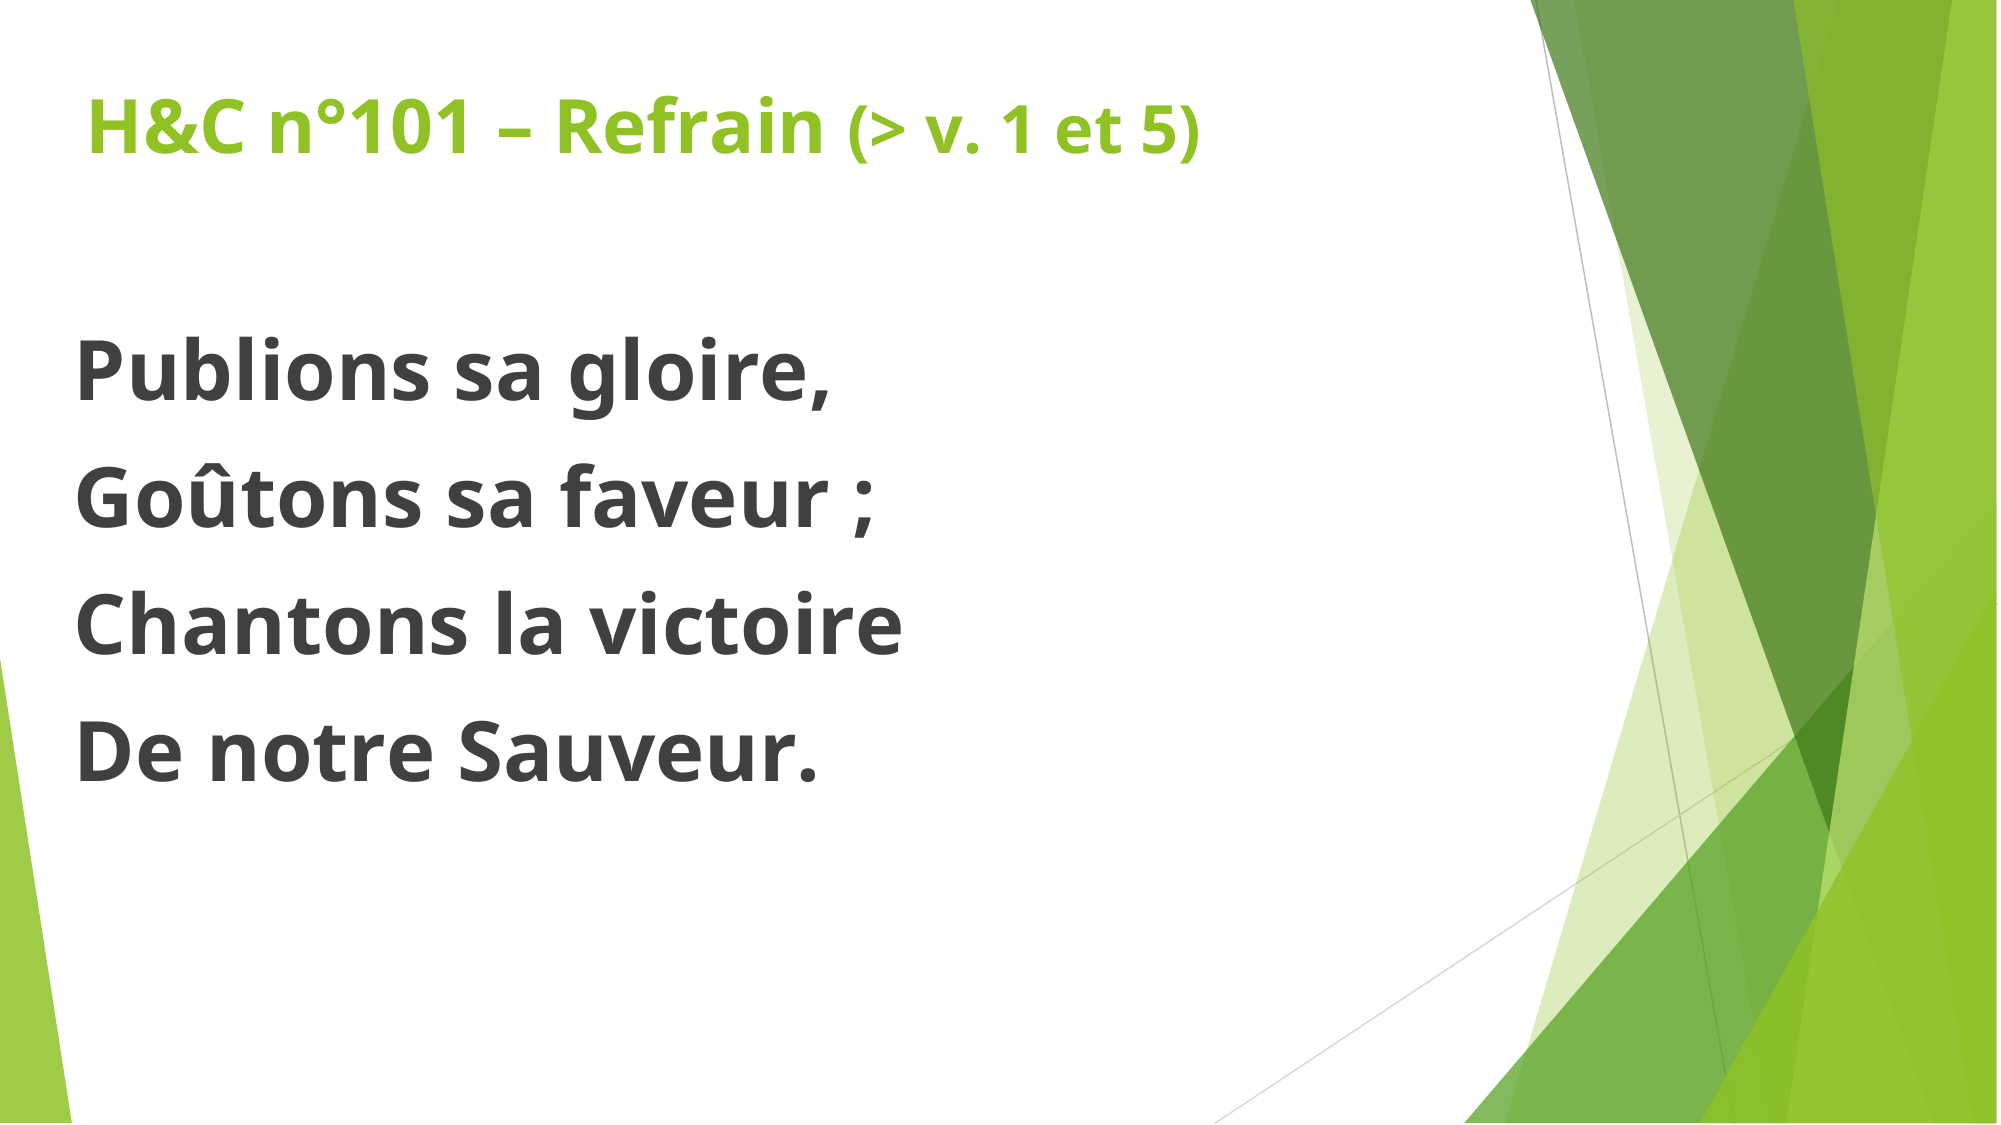

H&C n°101 – Refrain (> v. 1 et 5)
Publions sa gloire,
Goûtons sa faveur ;
Chantons la victoire
De notre Sauveur.